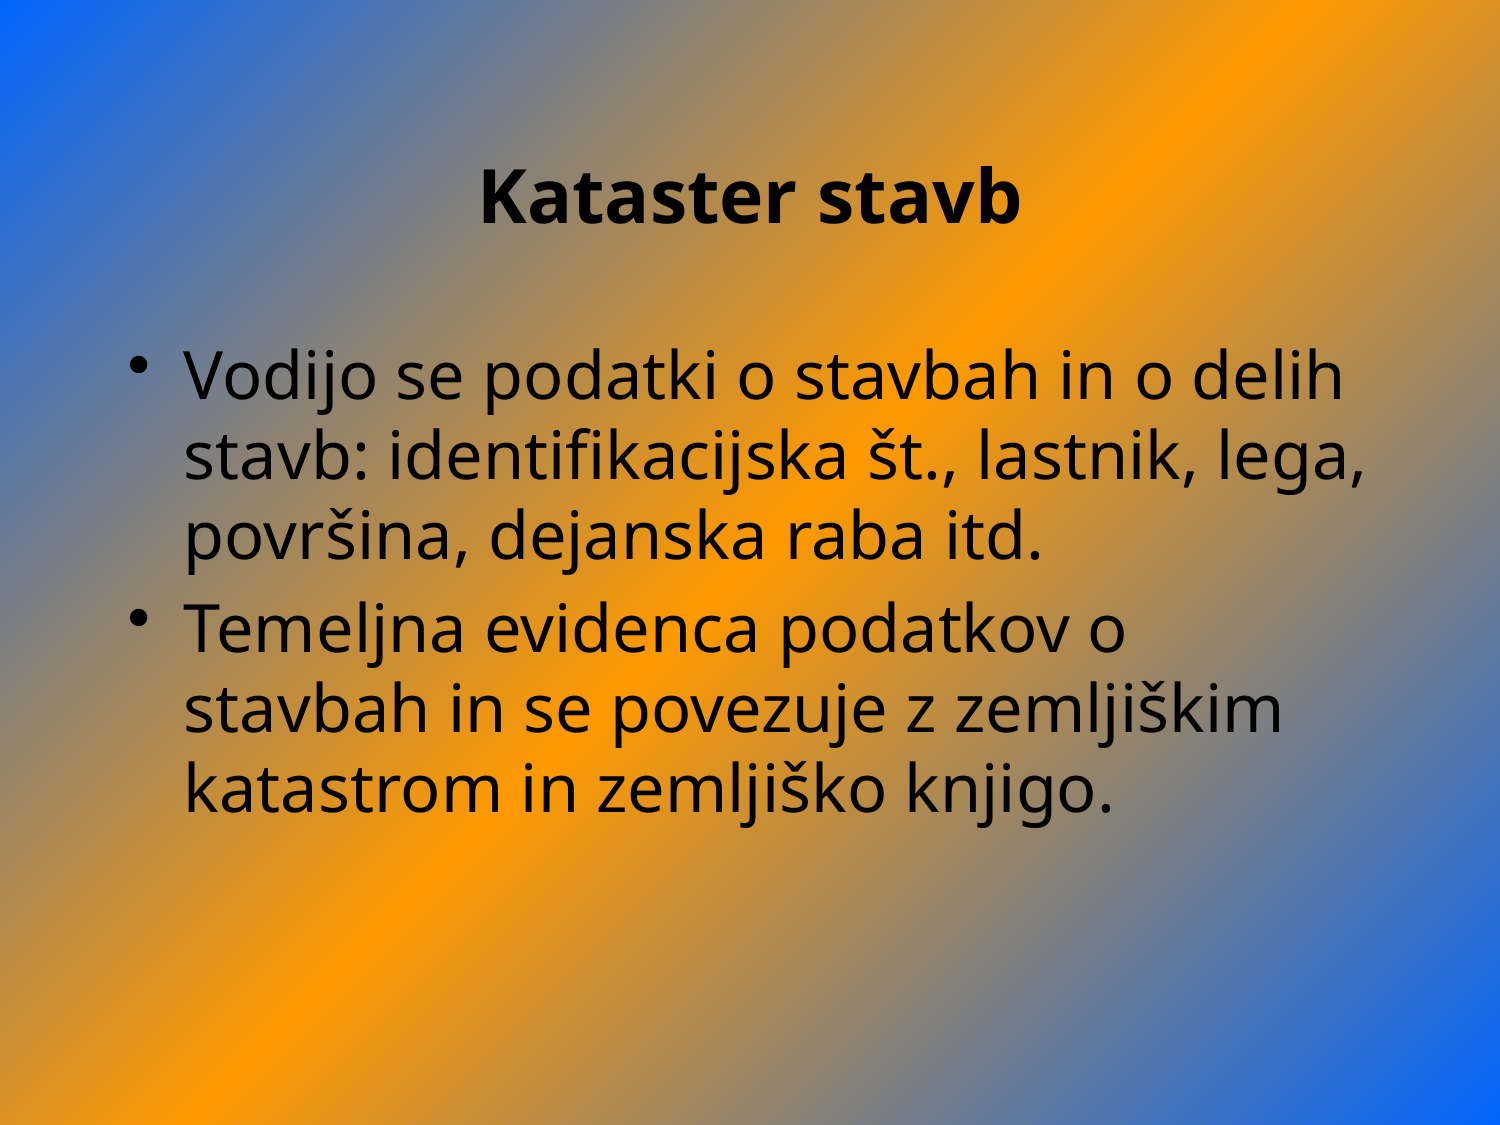

# Kataster stavb
Vodijo se podatki o stavbah in o delih stavb: identifikacijska št., lastnik, lega, površina, dejanska raba itd.
Temeljna evidenca podatkov o stavbah in se povezuje z zemljiškim katastrom in zemljiško knjigo.